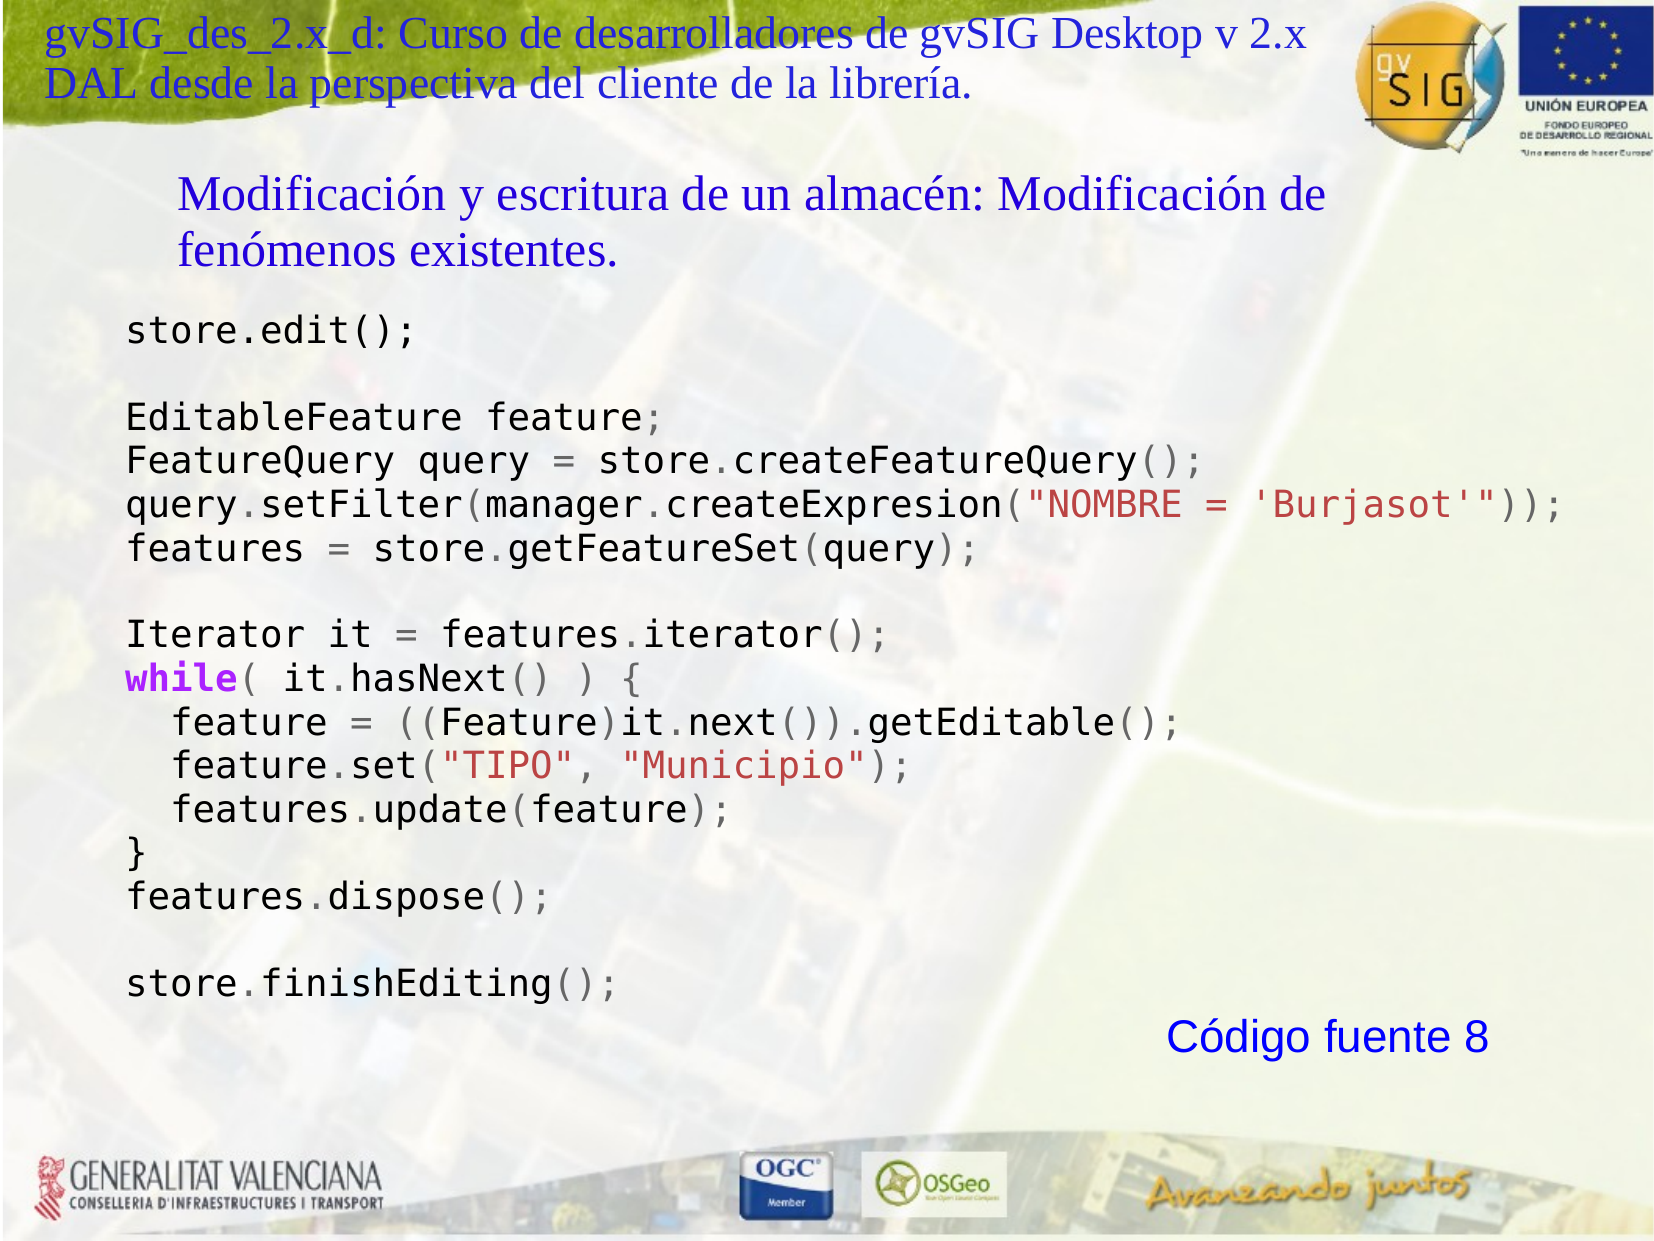

# Modificación y escritura de un almacén: Modificación de fenómenos existentes.
store.edit();
EditableFeature feature;
FeatureQuery query = store.createFeatureQuery();
query.setFilter(manager.createExpresion("NOMBRE = 'Burjasot'"));
features = store.getFeatureSet(query);
Iterator it = features.iterator();
while( it.hasNext() ) {
 feature = ((Feature)it.next()).getEditable();
 feature.set("TIPO", "Municipio");
 features.update(feature);
}
features.dispose();
store.finishEditing();
Código fuente 8